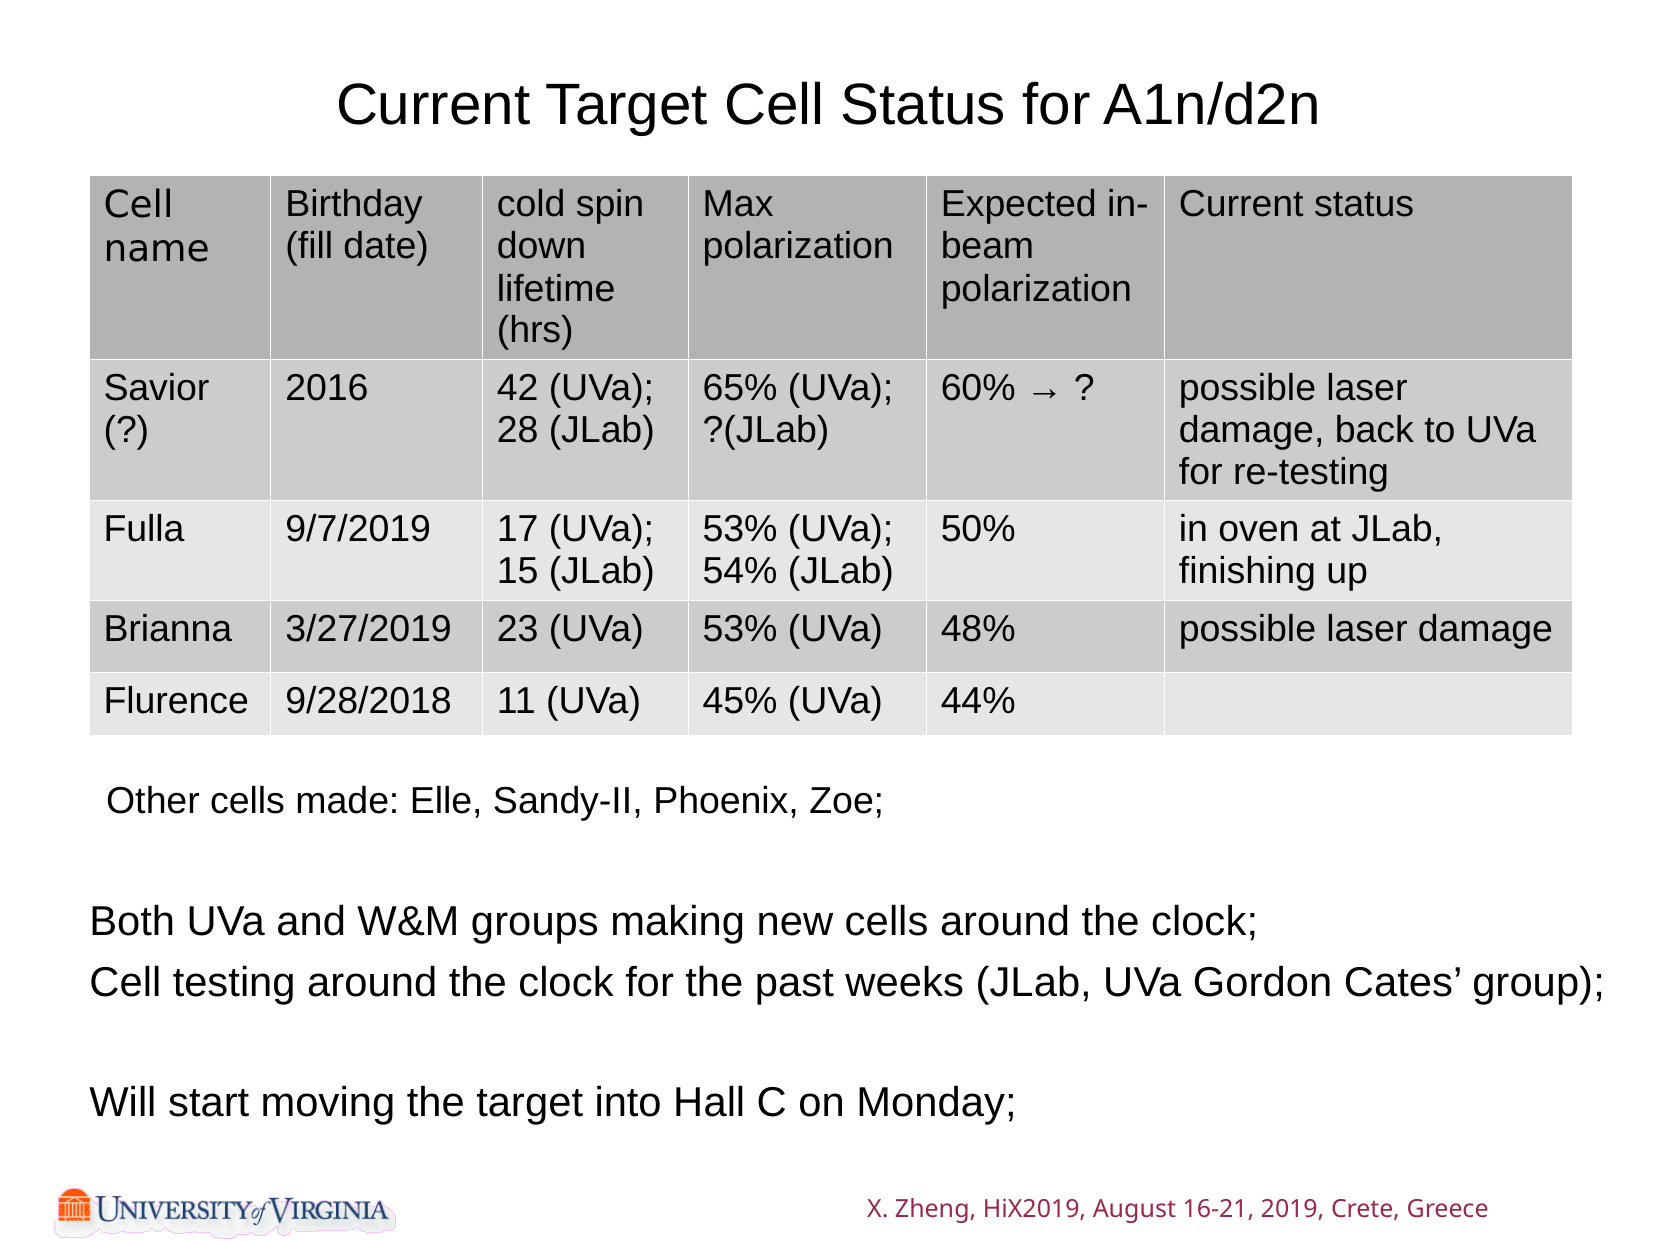

# Current Target Cell Status for A1n/d2n
| Cell name | Birthday (fill date) | cold spin down lifetime (hrs) | Max polarization | Expected in-beam polarization | Current status |
| --- | --- | --- | --- | --- | --- |
| Savior (?) | 2016 | 42 (UVa); 28 (JLab) | 65% (UVa); ?(JLab) | 60% → ? | possible laser damage, back to UVa for re-testing |
| Fulla | 9/7/2019 | 17 (UVa); 15 (JLab) | 53% (UVa); 54% (JLab) | 50% | in oven at JLab, finishing up |
| Brianna | 3/27/2019 | 23 (UVa) | 53% (UVa) | 48% | possible laser damage |
| Flurence | 9/28/2018 | 11 (UVa) | 45% (UVa) | 44% | |
Other cells made: Elle, Sandy-II, Phoenix, Zoe;
Both UVa and W&M groups making new cells around the clock;
Cell testing around the clock for the past weeks (JLab, UVa Gordon Cates’ group);
Will start moving the target into Hall C on Monday;